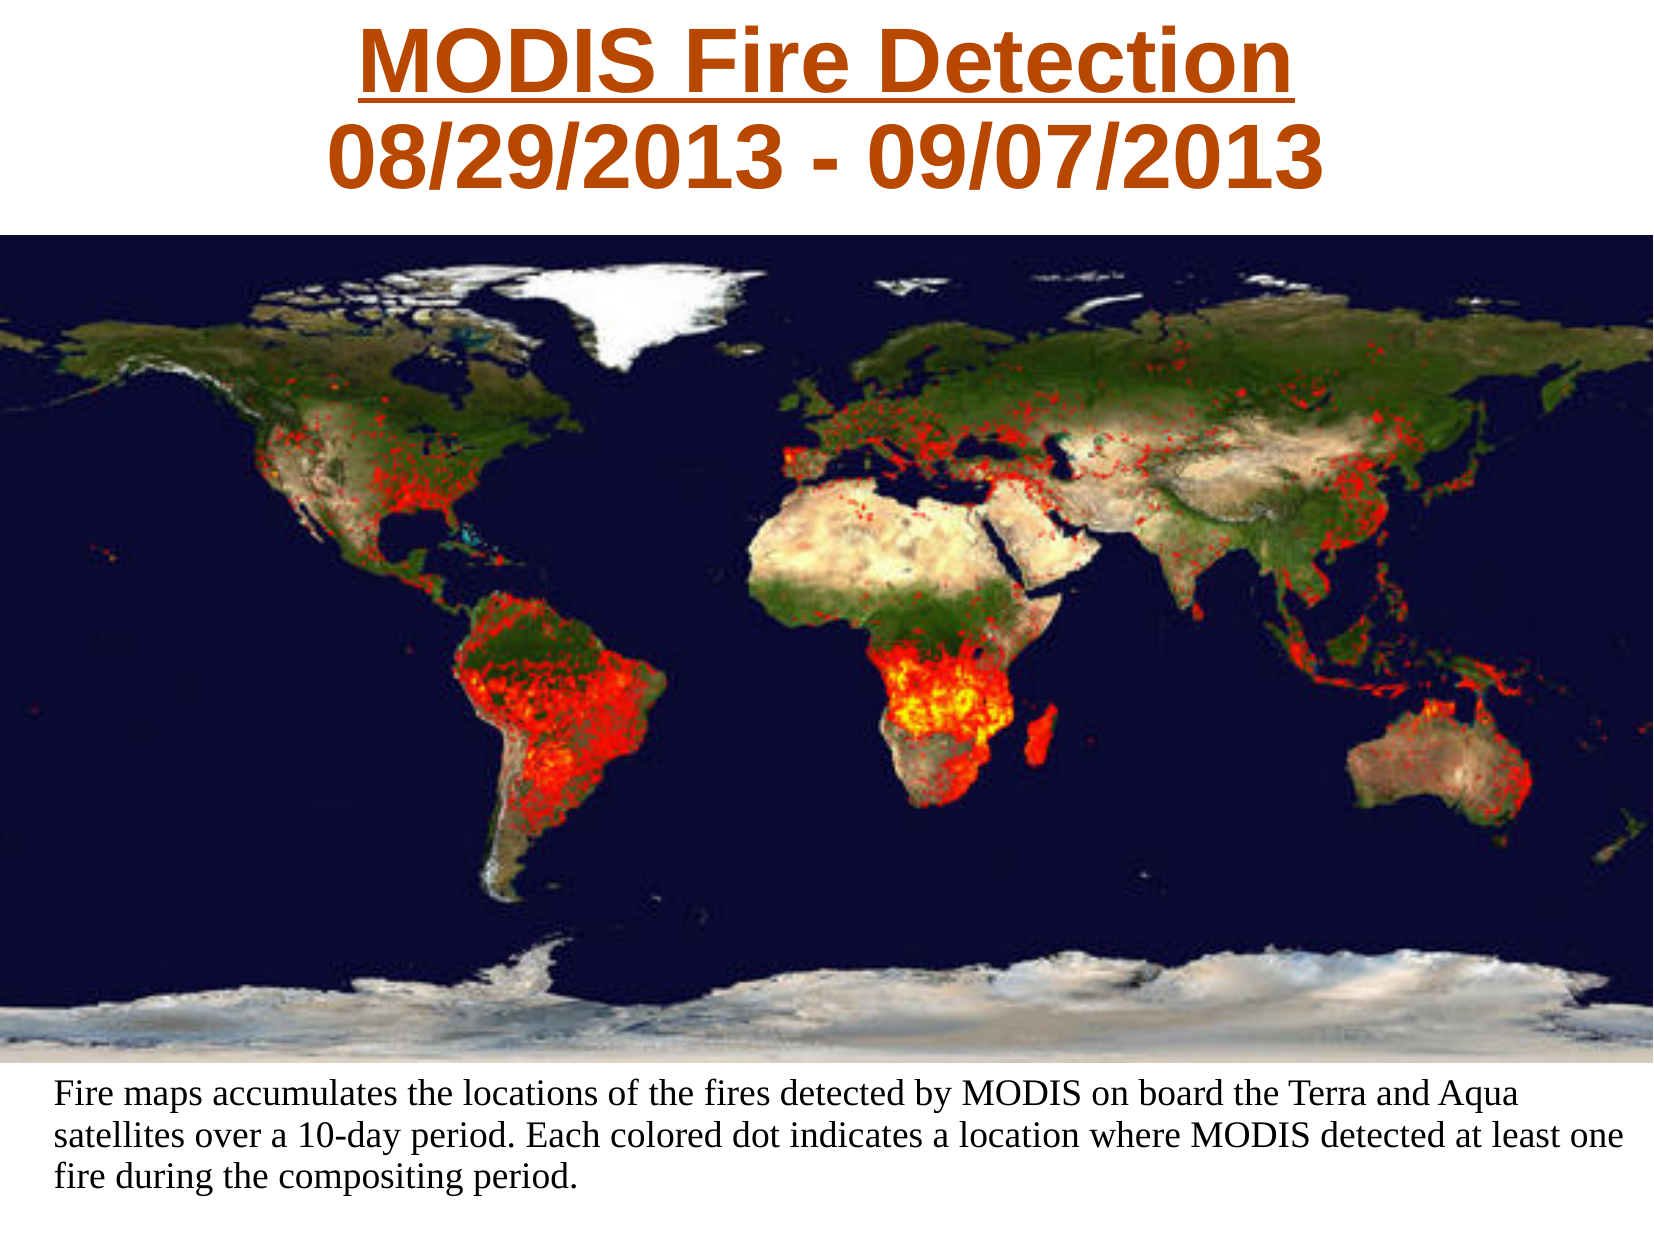

MODIS Fire Detection
08/29/2013 - 09/07/2013
Fire maps accumulates the locations of the fires detected by MODIS on board the Terra and Aqua satellites over a 10-day period. Each colored dot indicates a location where MODIS detected at least one fire during the compositing period.